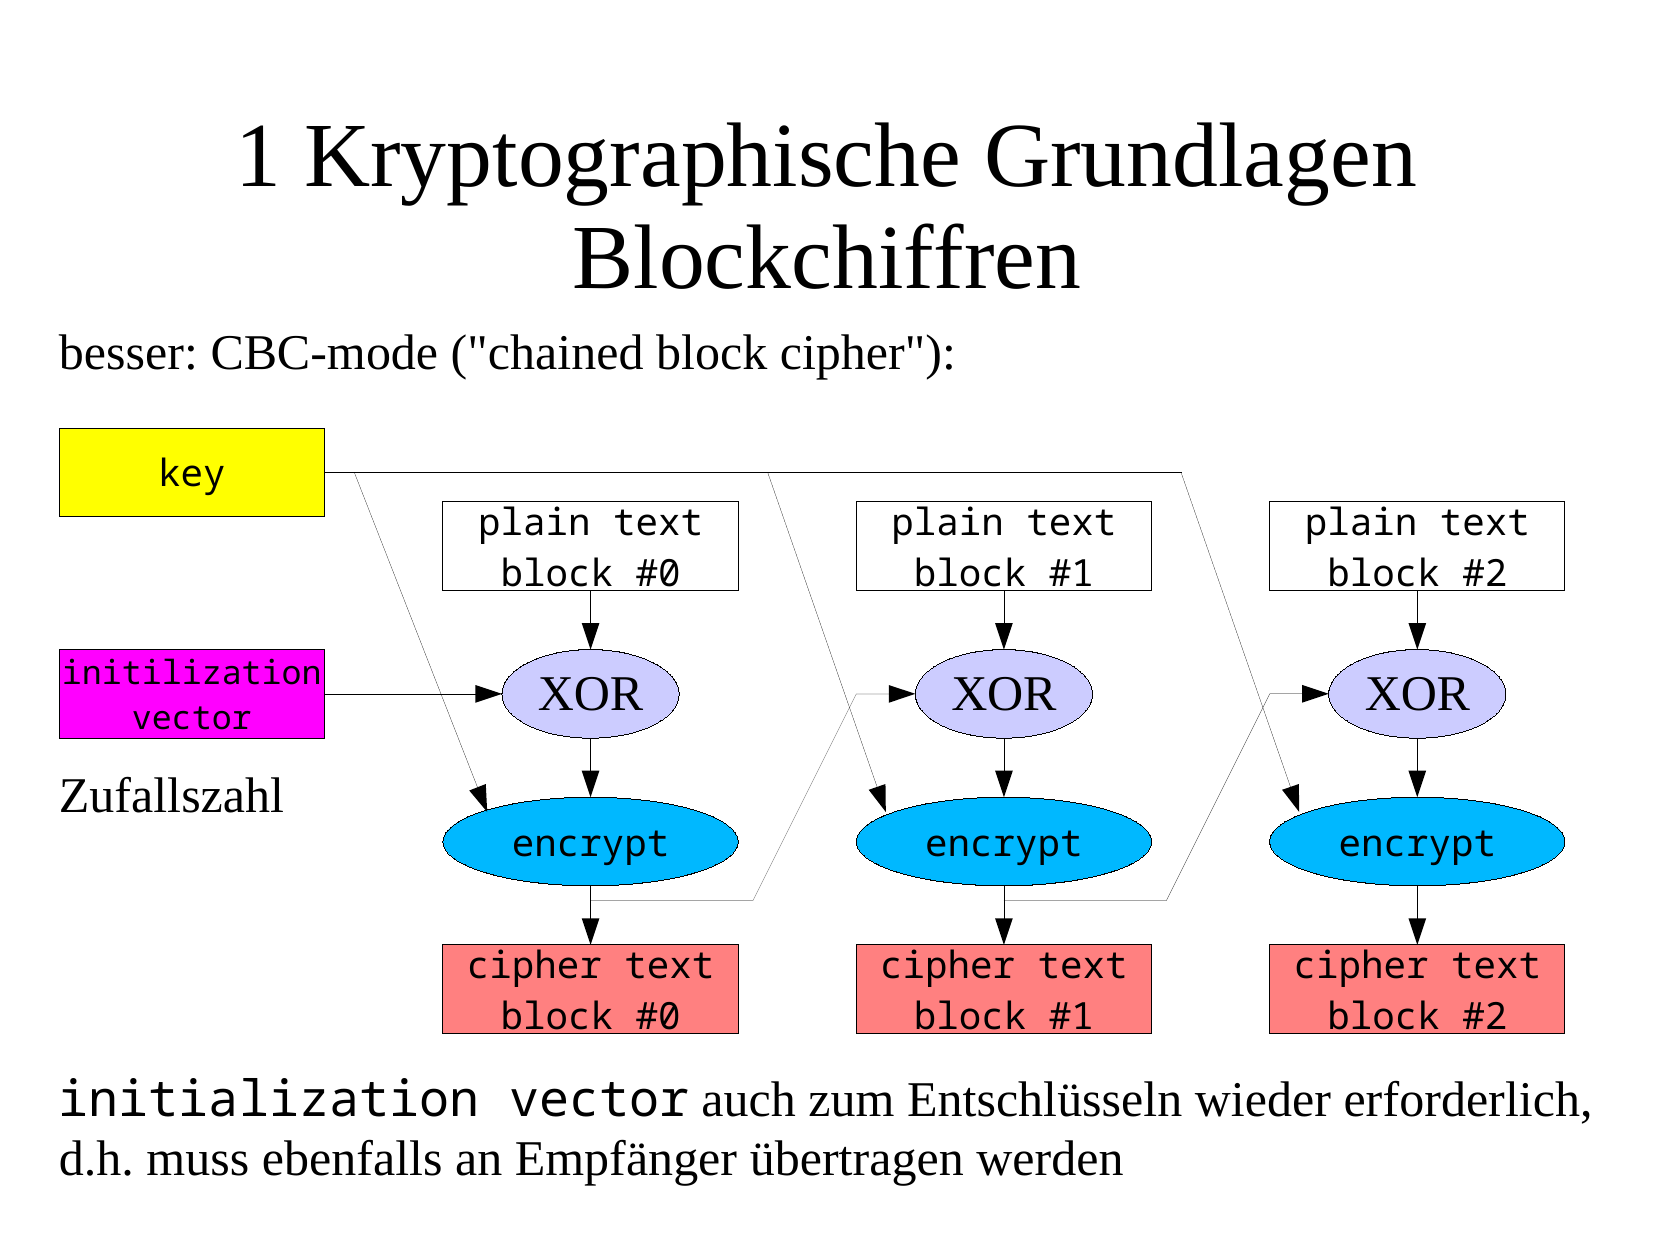

# 1 Kryptographische Grundlagen Blockchiffren
besser: CBC-mode ("chained block cipher"):
key
plain text
block #0
plain text
block #1
plain text
block #2
initilization
vector
XOR
XOR
XOR
Zufallszahl
encrypt
encrypt
encrypt
cipher text
block #0
cipher text
block #1
cipher text
block #2
initialization vector auch zum Entschlüsseln wieder erforderlich, d.h. muss ebenfalls an Empfänger übertragen werden